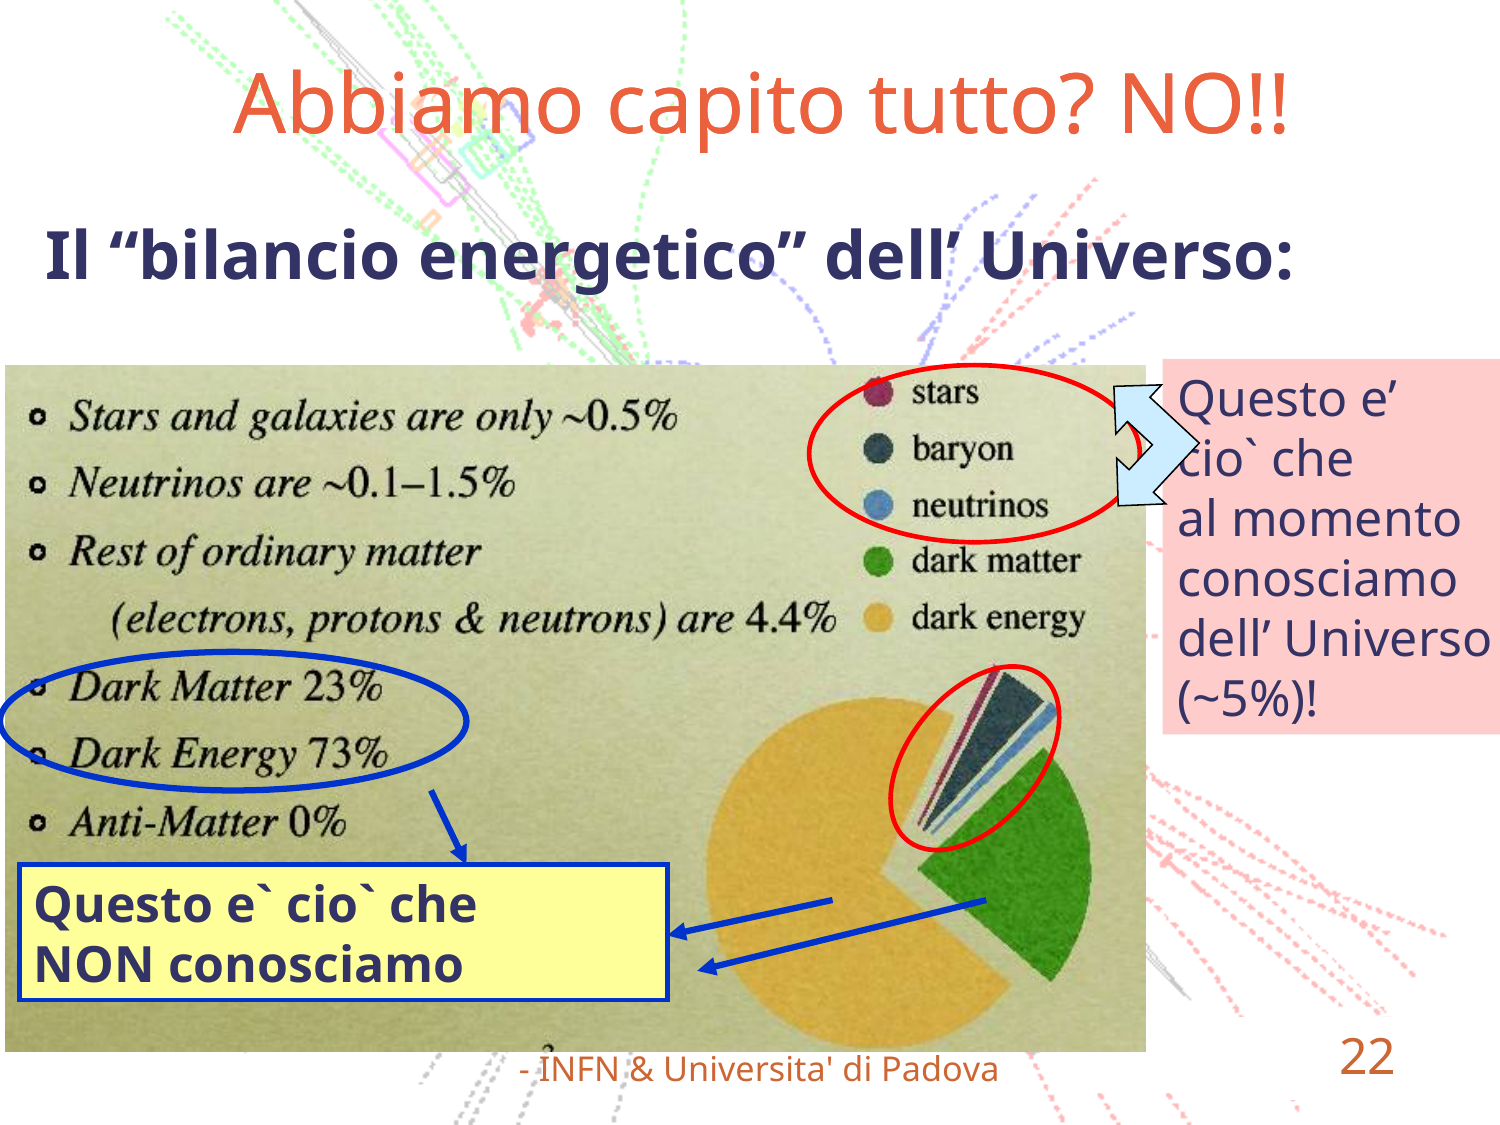

Abbiamo capito tutto? NO!!
Abbiamo capito tutto? NO!!
# Quanto conosciamo dell’ Universo?
Il “bilancio energetico” dell’ Universo:
Questo e’
cio` che
al momento
conosciamo
dell’ Universo
(~5%)!
Questo e` cio` che
NON conosciamo
Questo e` cio` che
NON conosciamo
22